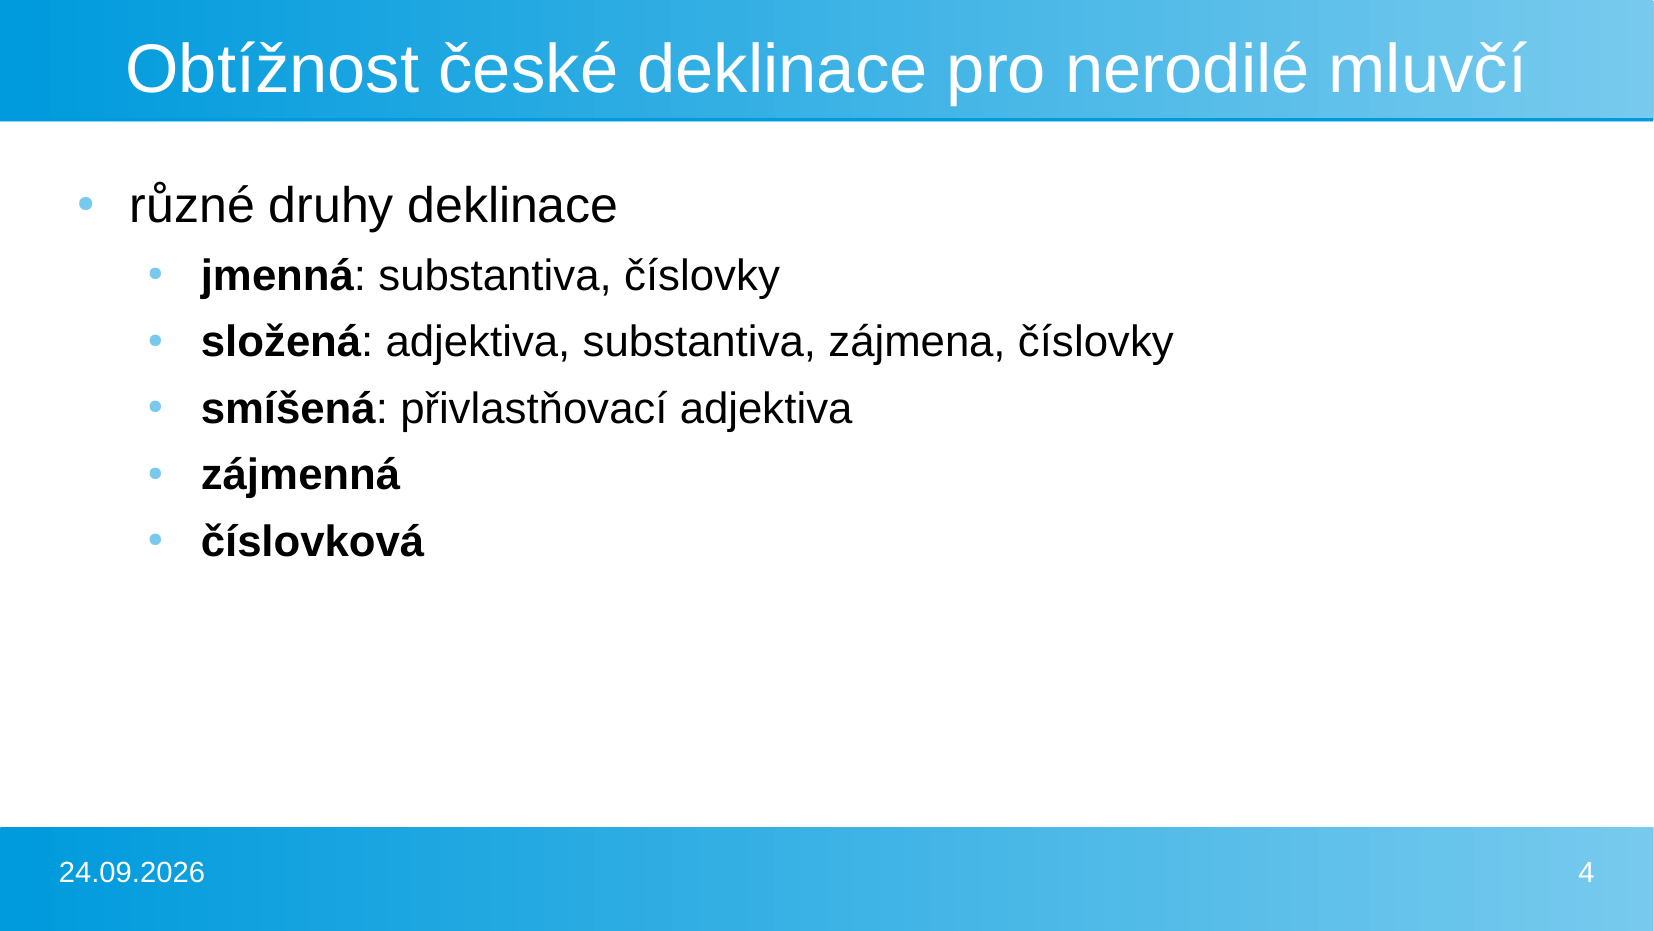

# Obtížnost české deklinace pro nerodilé mluvčí
různé druhy deklinace
jmenná: substantiva, číslovky
složená: adjektiva, substantiva, zájmena, číslovky
smíšená: přivlastňovací adjektiva
zájmenná
číslovková
4